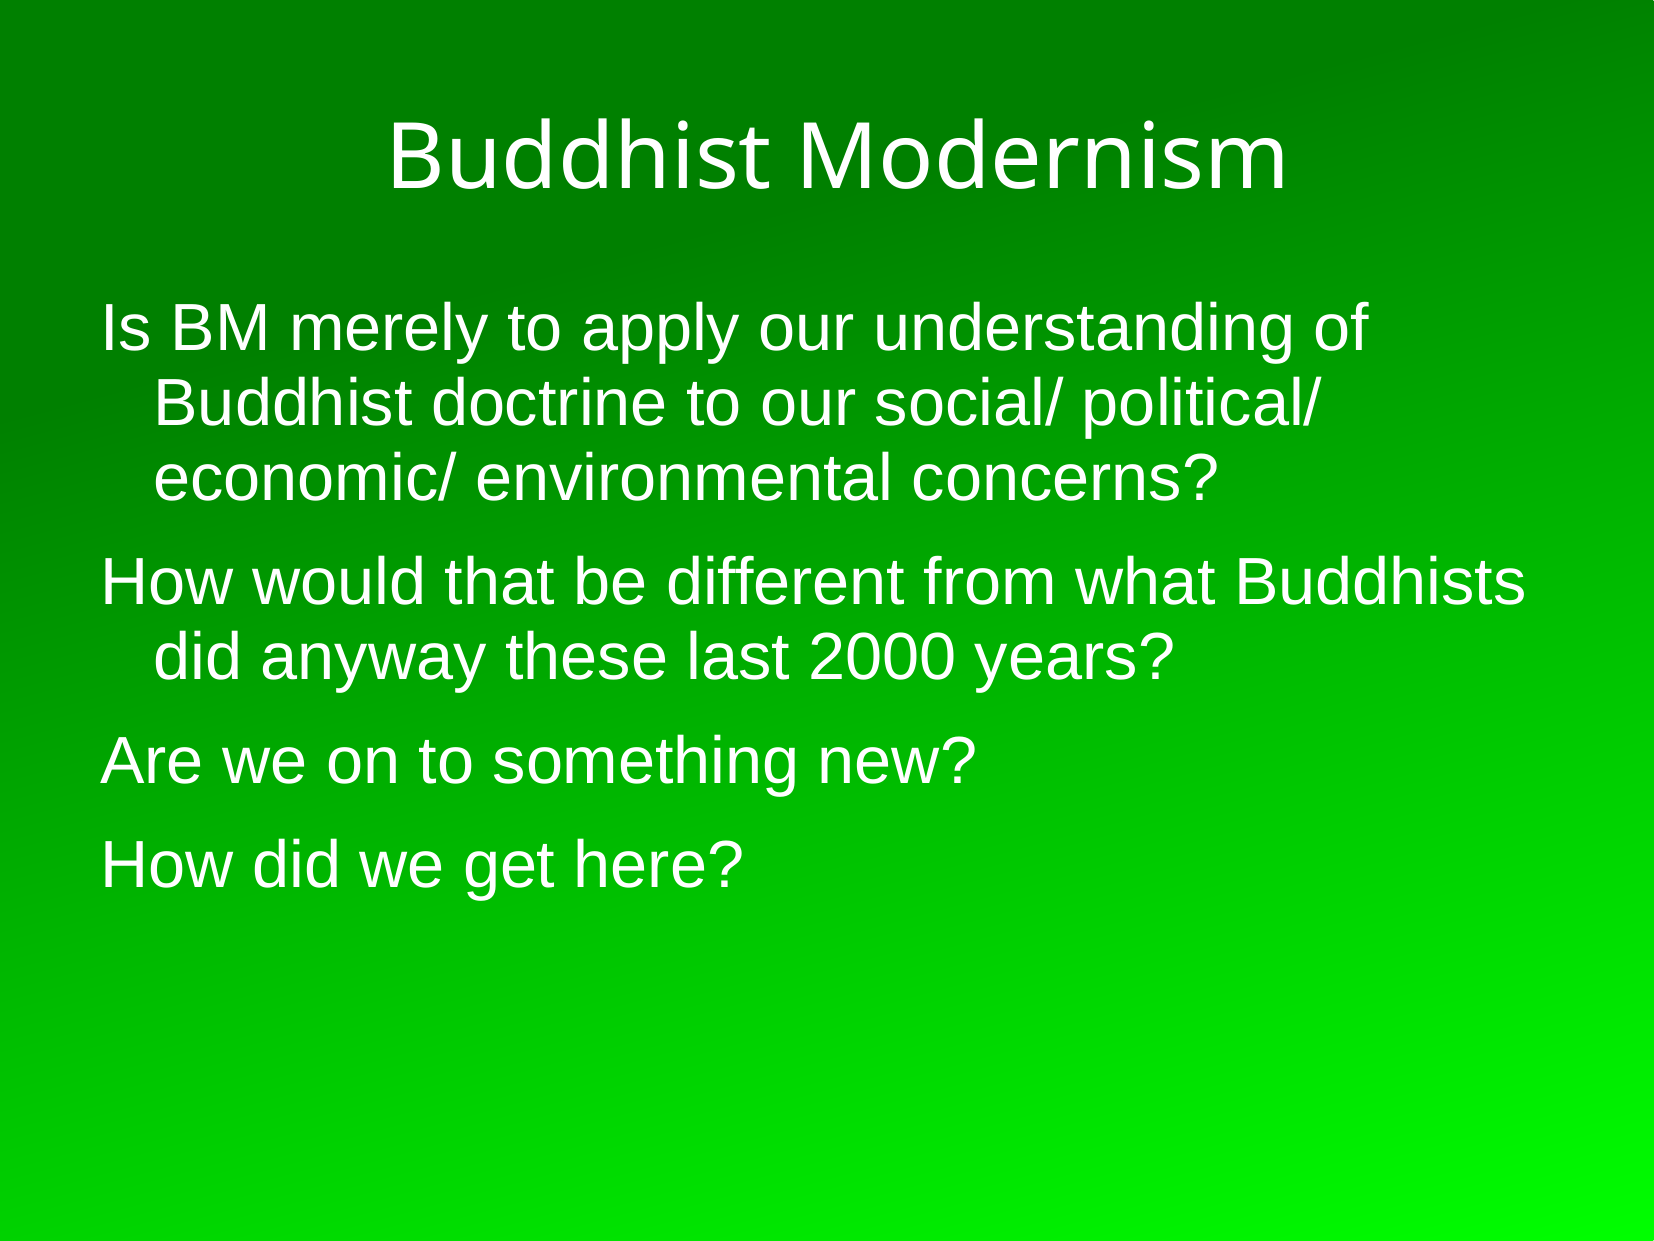

# Buddhist Modernism
Is BM merely to apply our understanding of Buddhist doctrine to our social/ political/ economic/ environmental concerns?
How would that be different from what Buddhists did anyway these last 2000 years?
Are we on to something new?
How did we get here?